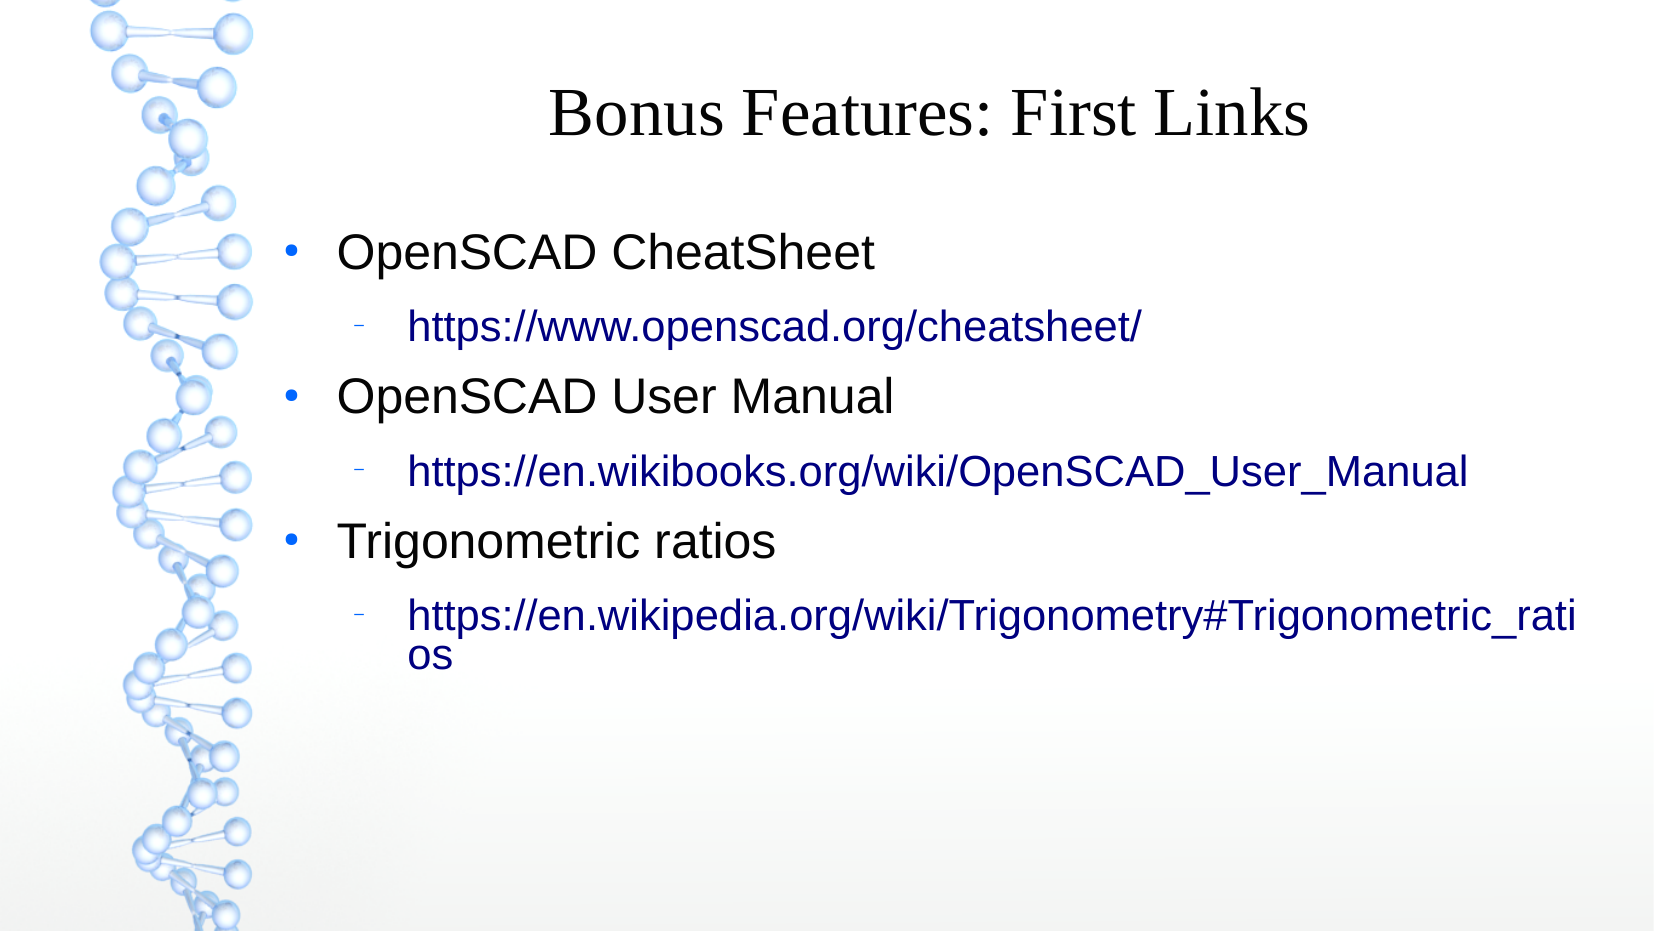

# Bonus Features: First Links
OpenSCAD CheatSheet
https://www.openscad.org/cheatsheet/
OpenSCAD User Manual
https://en.wikibooks.org/wiki/OpenSCAD_User_Manual
Trigonometric ratios
https://en.wikipedia.org/wiki/Trigonometry#Trigonometric_ratios